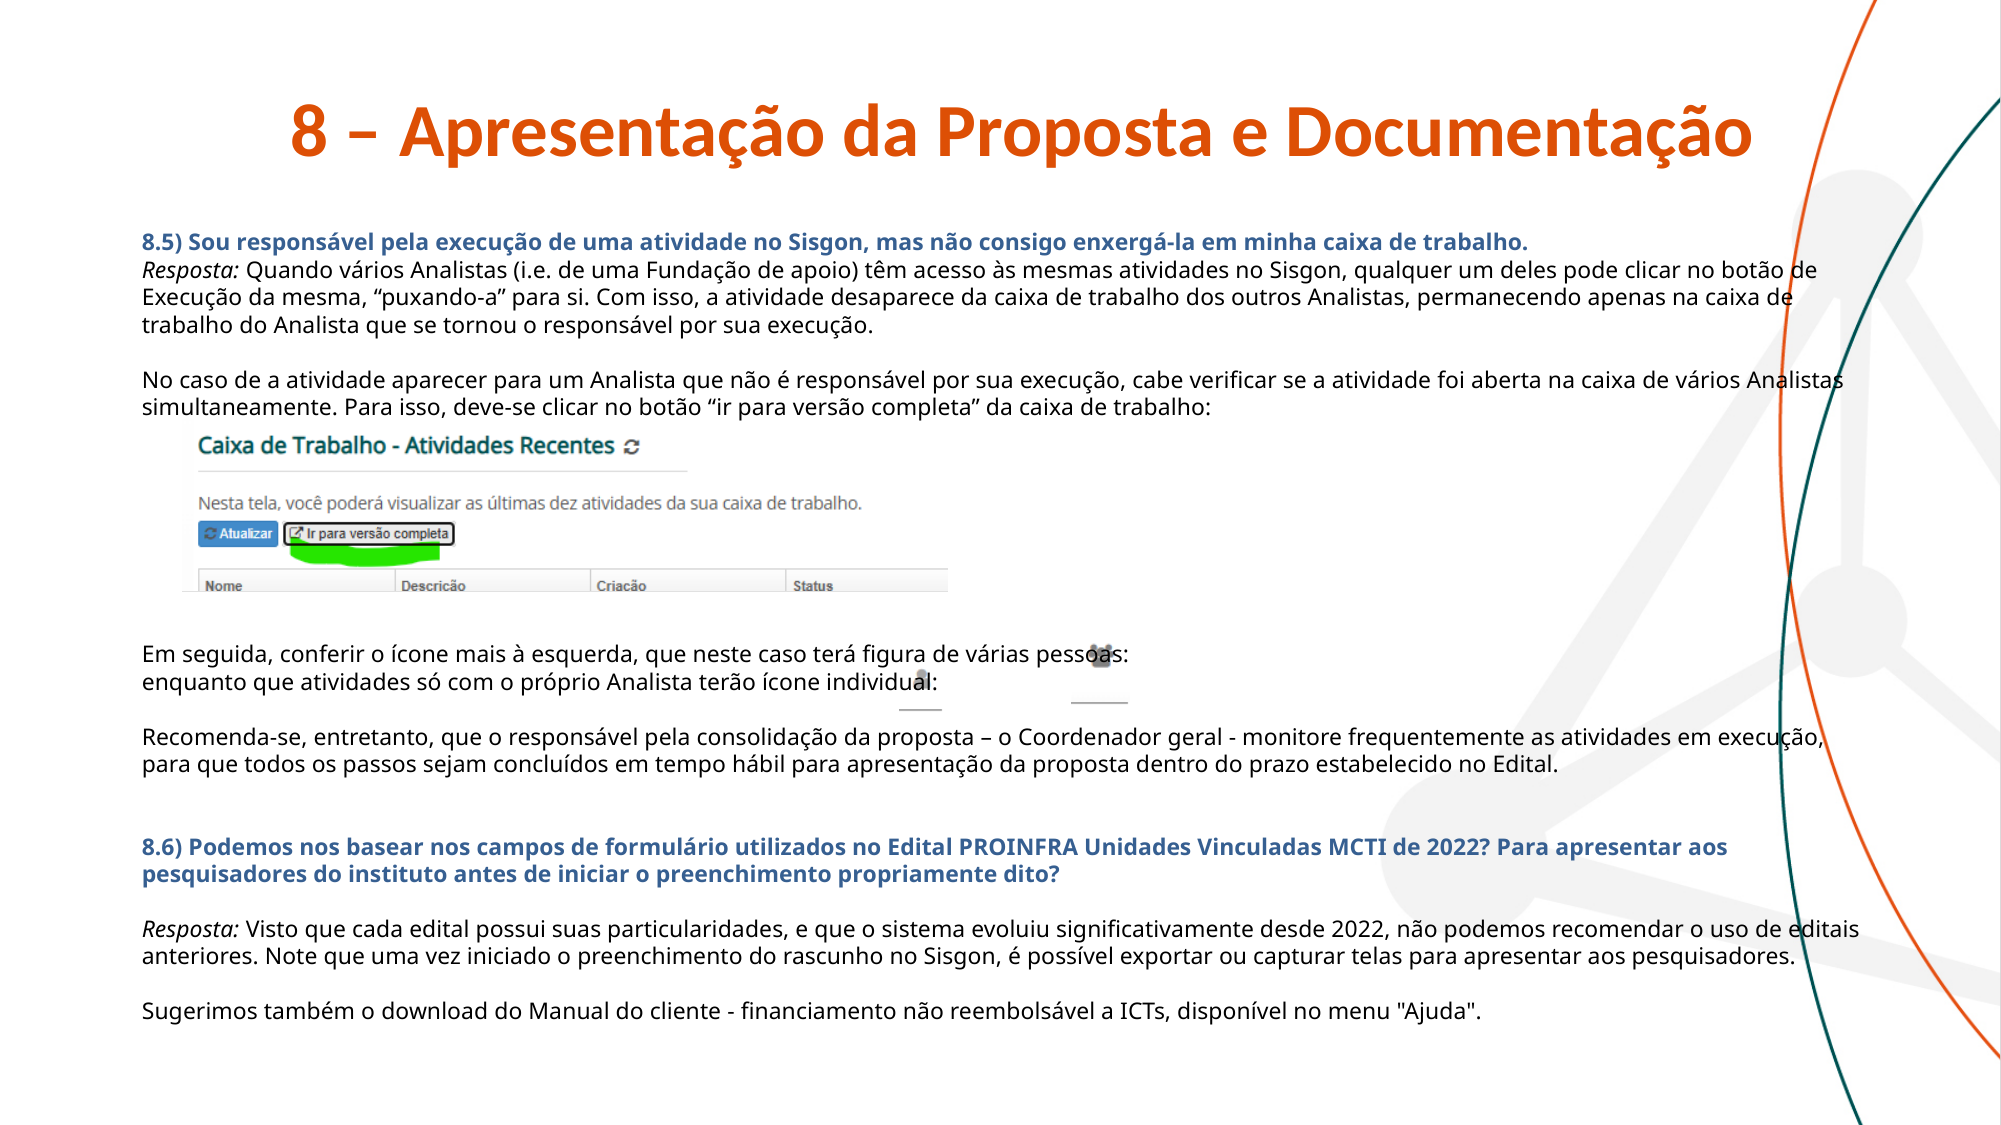

8 – Apresentação da Proposta e Documentação
8.5) Sou responsável pela execução de uma atividade no Sisgon, mas não consigo enxergá-la em minha caixa de trabalho.
Resposta: Quando vários Analistas (i.e. de uma Fundação de apoio) têm acesso às mesmas atividades no Sisgon, qualquer um deles pode clicar no botão de Execução da mesma, “puxando-a” para si. Com isso, a atividade desaparece da caixa de trabalho dos outros Analistas, permanecendo apenas na caixa de trabalho do Analista que se tornou o responsável por sua execução.
No caso de a atividade aparecer para um Analista que não é responsável por sua execução, cabe verificar se a atividade foi aberta na caixa de vários Analistas simultaneamente. Para isso, deve-se clicar no botão “ir para versão completa” da caixa de trabalho:
Em seguida, conferir o ícone mais à esquerda, que neste caso terá figura de várias pessoas:
enquanto que atividades só com o próprio Analista terão ícone individual:
Recomenda-se, entretanto, que o responsável pela consolidação da proposta – o Coordenador geral - monitore frequentemente as atividades em execução, para que todos os passos sejam concluídos em tempo hábil para apresentação da proposta dentro do prazo estabelecido no Edital.
8.6) Podemos nos basear nos campos de formulário utilizados no Edital PROINFRA Unidades Vinculadas MCTI de 2022? Para apresentar aos pesquisadores do instituto antes de iniciar o preenchimento propriamente dito?
Resposta: Visto que cada edital possui suas particularidades, e que o sistema evoluiu significativamente desde 2022, não podemos recomendar o uso de editais anteriores. Note que uma vez iniciado o preenchimento do rascunho no Sisgon, é possível exportar ou capturar telas para apresentar aos pesquisadores.
Sugerimos também o download do Manual do cliente - financiamento não reembolsável a ICTs, disponível no menu "Ajuda".